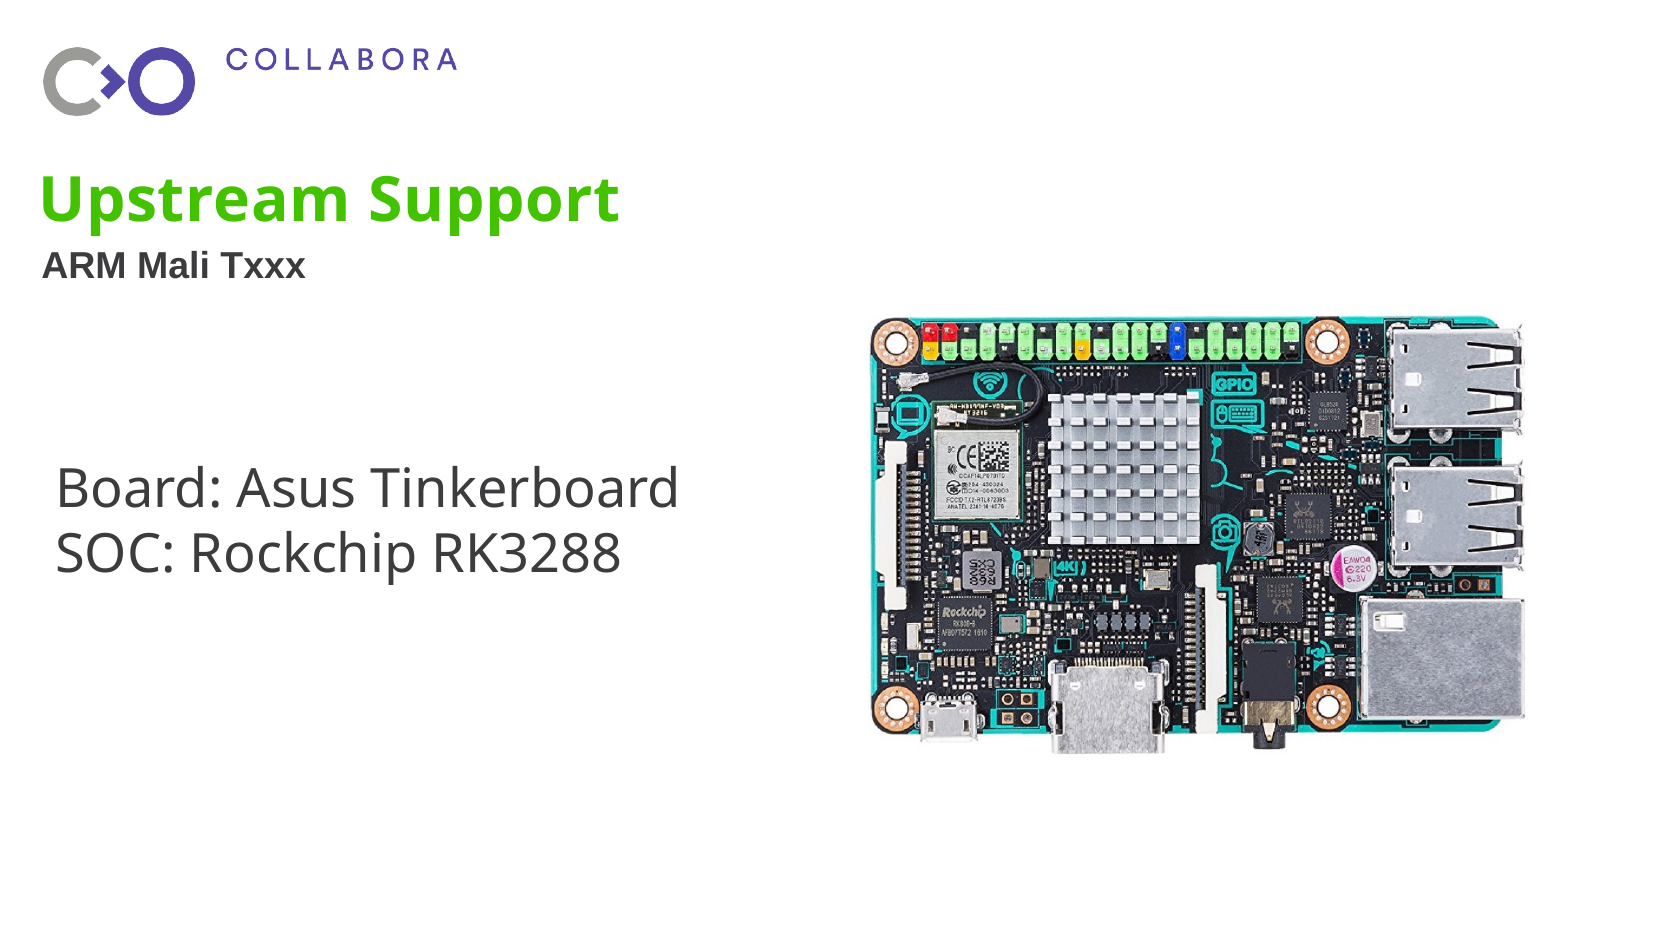

# Upstream Support
ARM Mali Txxx
Board: Asus Tinkerboard
SOC: Rockchip RK3288